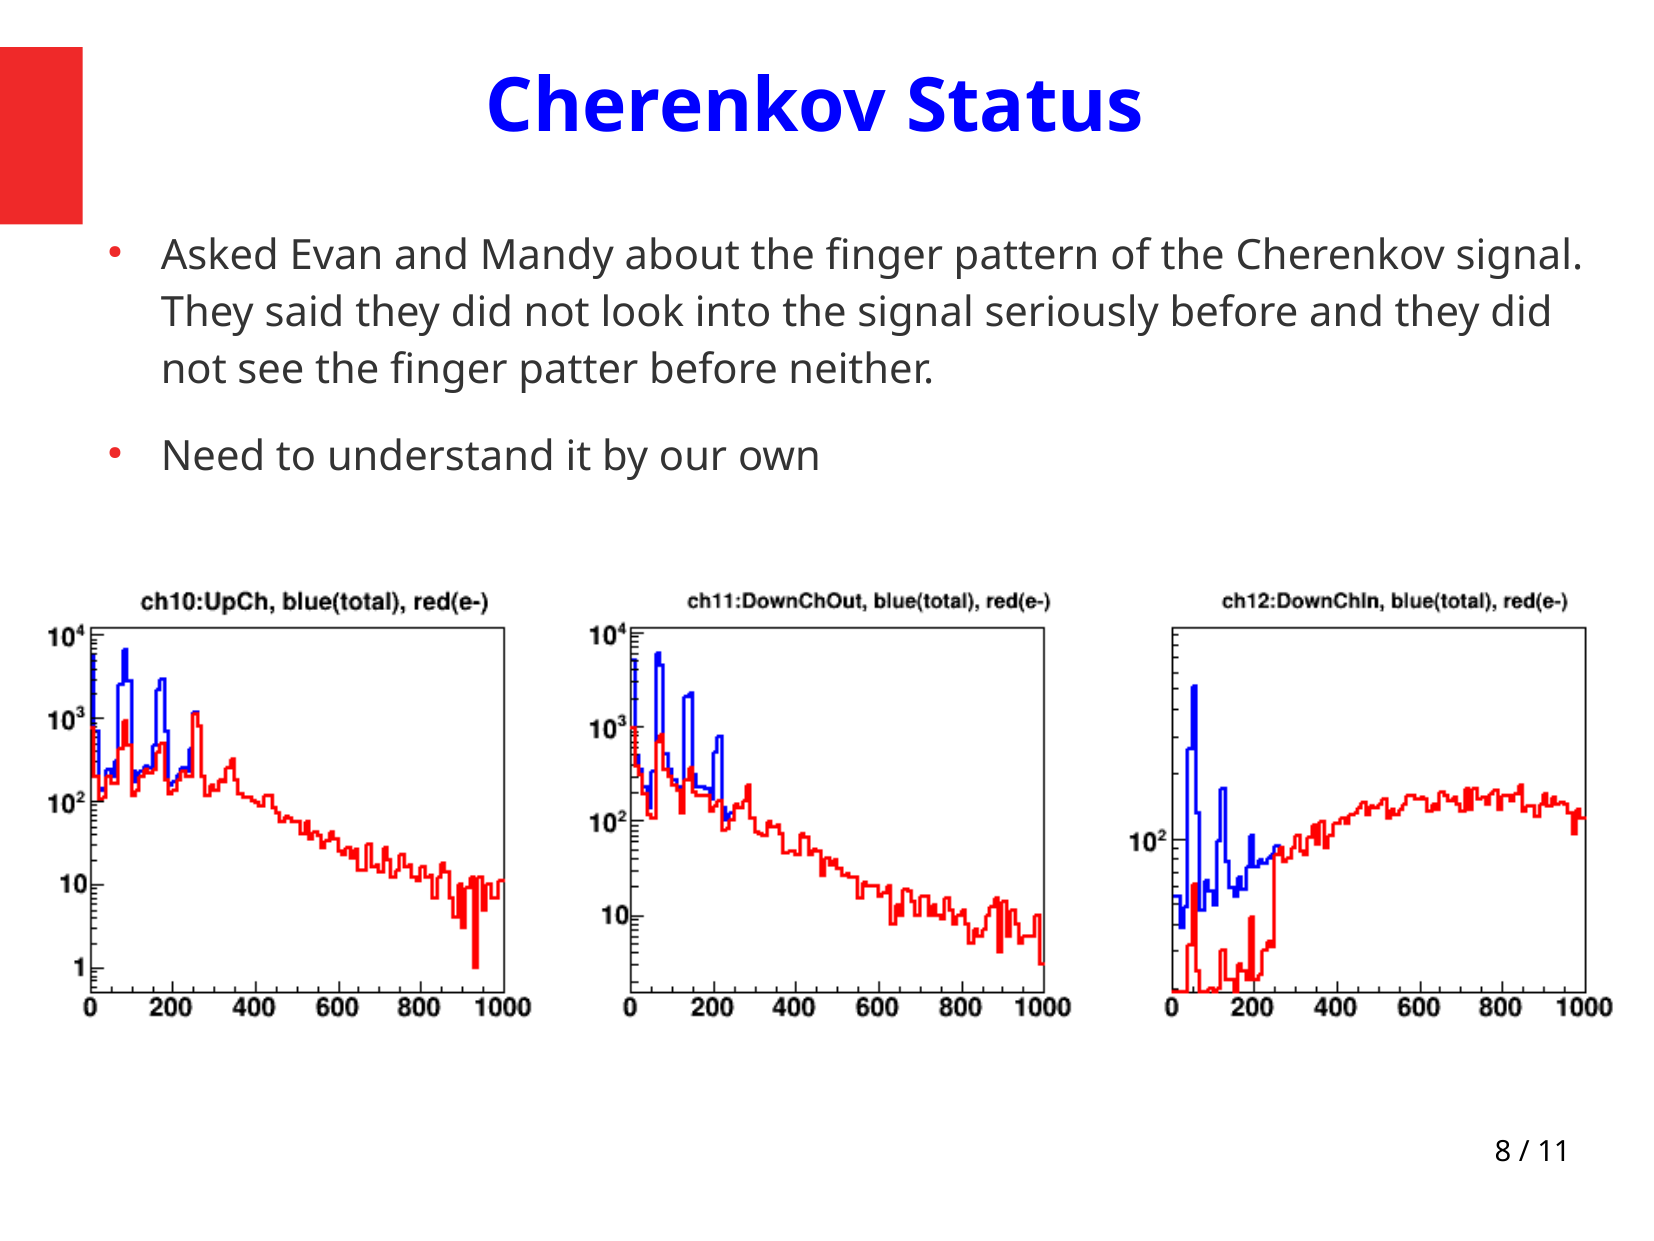

# Cherenkov Status
Asked Evan and Mandy about the finger pattern of the Cherenkov signal. They said they did not look into the signal seriously before and they did not see the finger patter before neither.
Need to understand it by our own
8